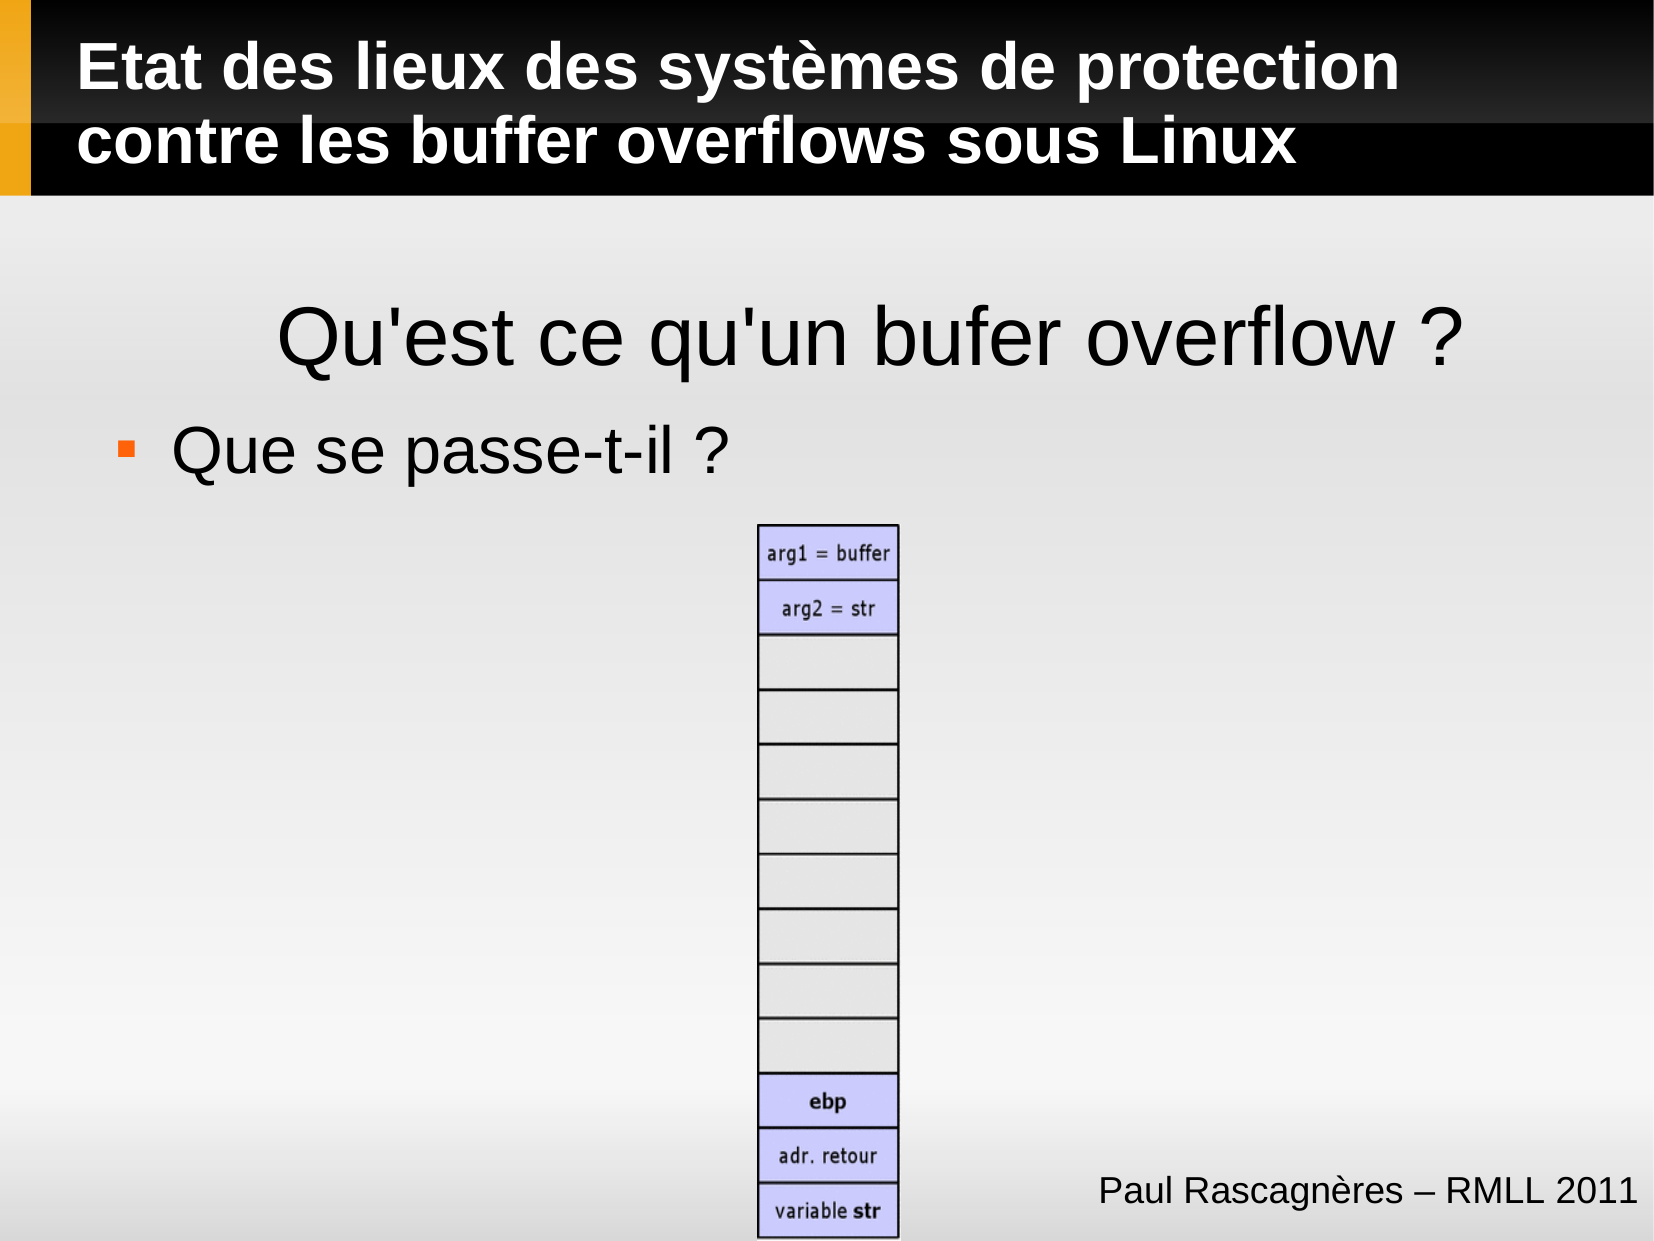

# Etat des lieux des systèmes de protection contre les buffer overflows sous Linux
Qu'est ce qu'un bufer overflow ?
Que se passe-t-il ?
Paul Rascagnères – RMLL 2011